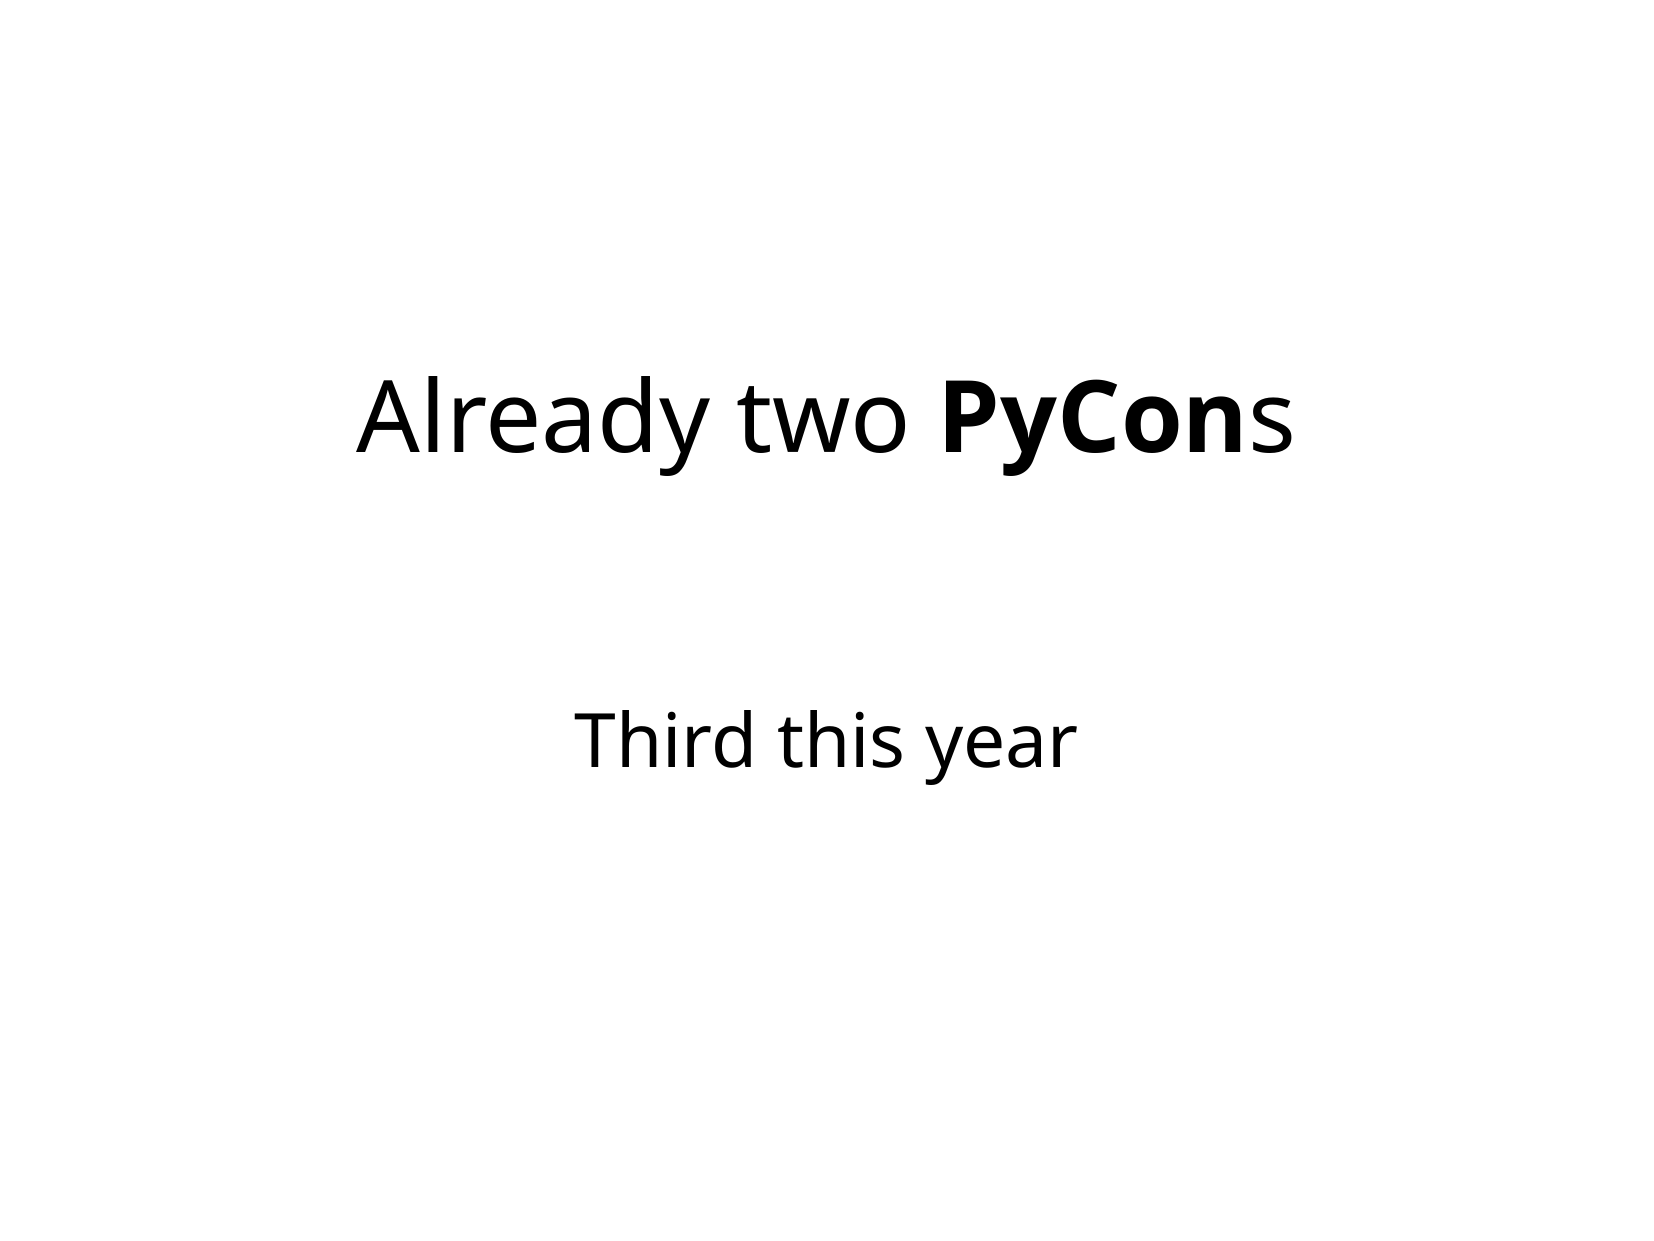

# Already two PyCons
Third this year